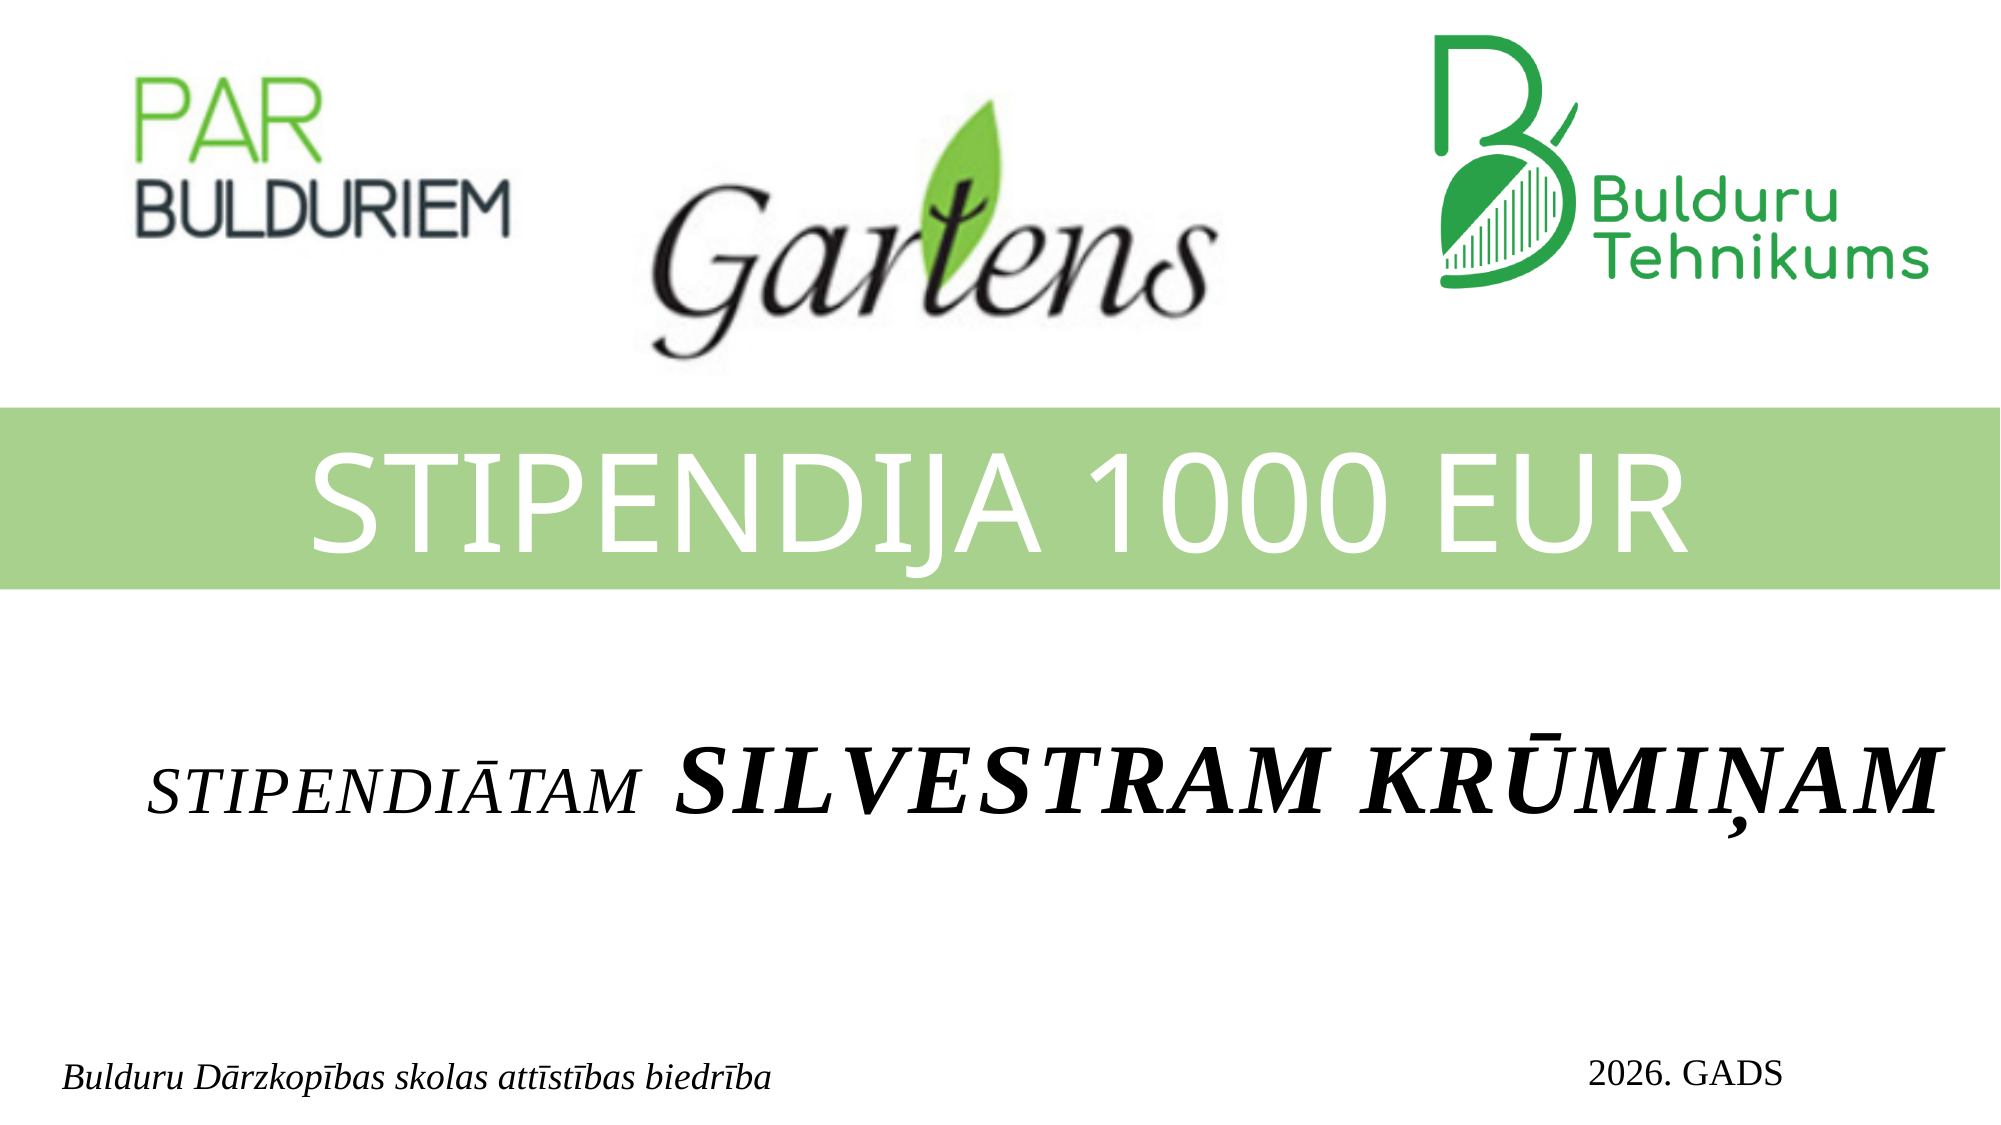

STIPENDIJA 1000 EUR
STIPENDIĀTAM SILVESTRAM KRŪMIŅAM
2026. GADS
Bulduru Dārzkopības skolas attīstības biedrība